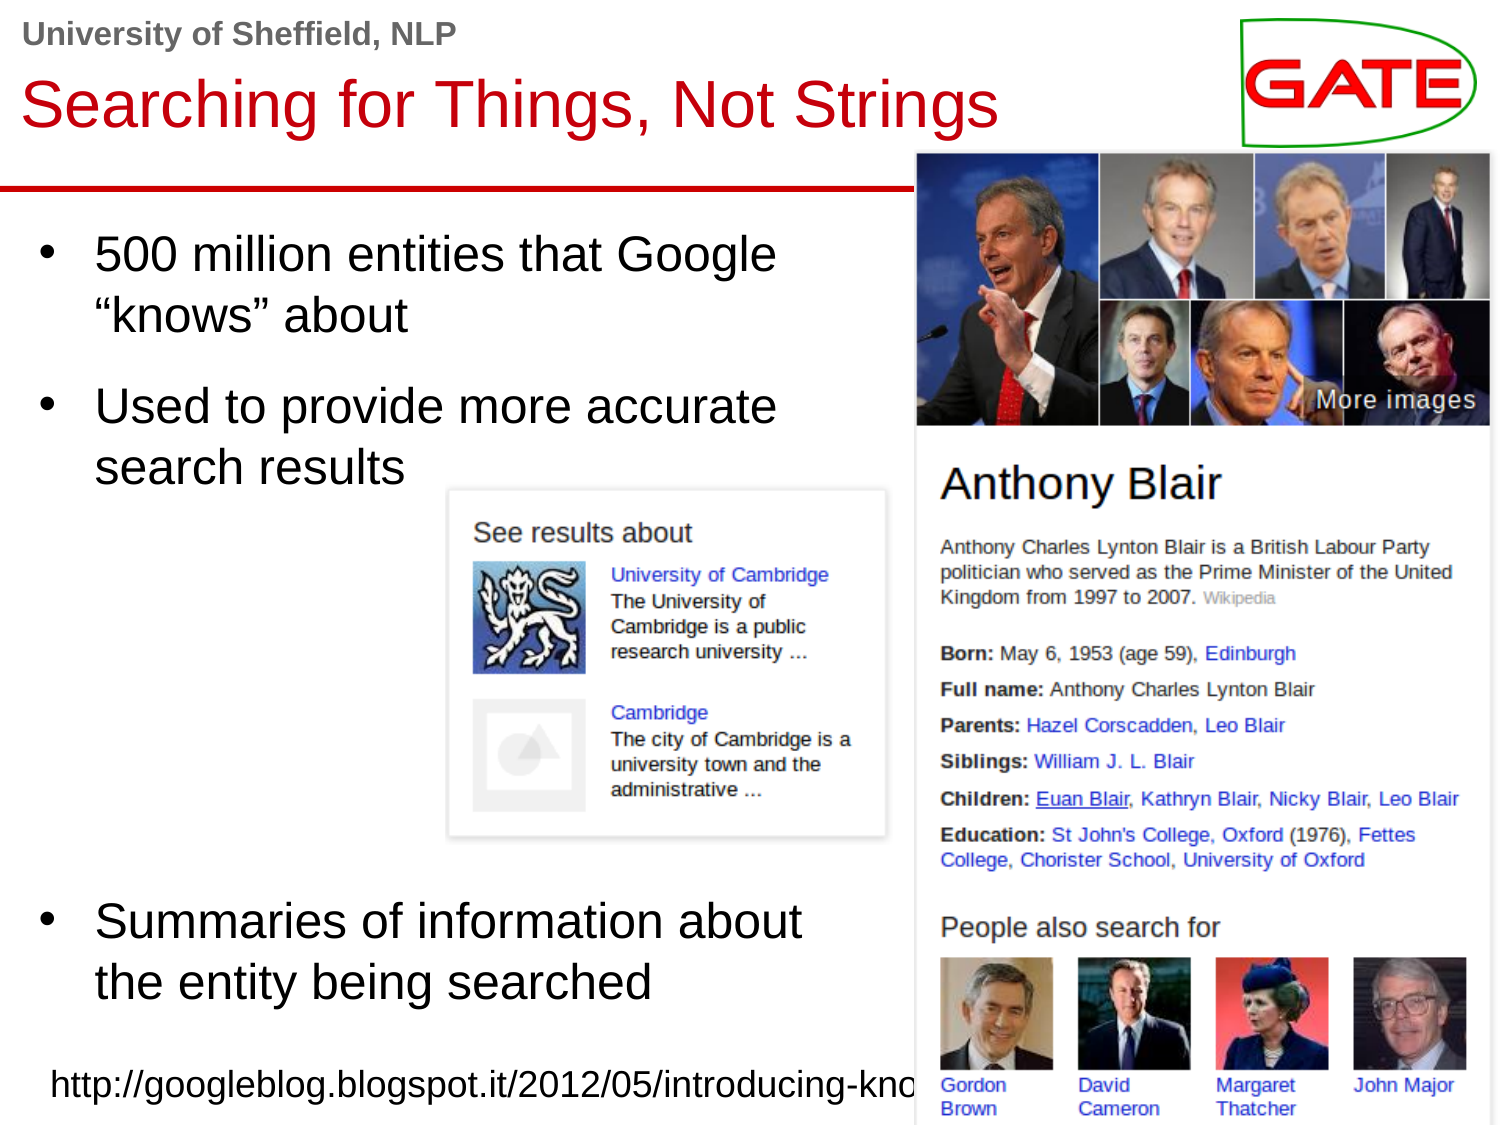

# Searching for Things, Not Strings
500 million entities that Google “knows” about
Used to provide more accurate search results
Summaries of information about the entity being searched
http://googleblog.blogspot.it/2012/05/introducing-knowledge-graph-things-not.html